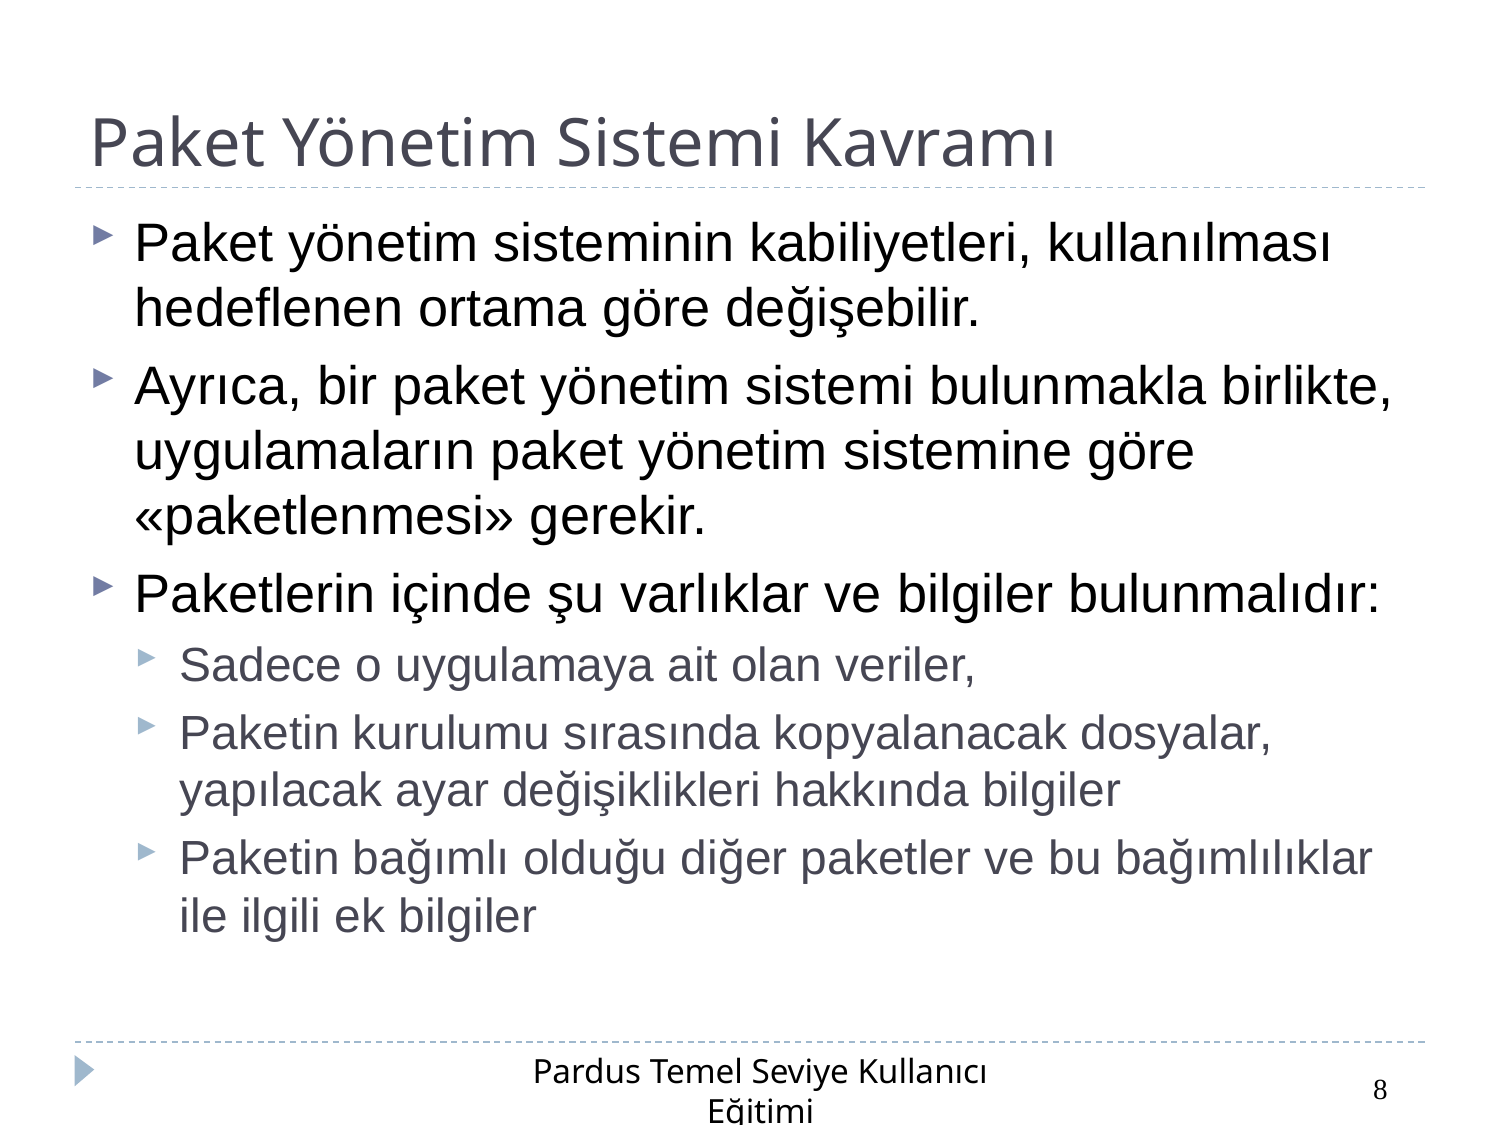

# Paket Yönetim Sistemi Kavramı
Paket yönetim sisteminin kabiliyetleri, kullanılması hedeflenen ortama göre değişebilir.
Ayrıca, bir paket yönetim sistemi bulunmakla birlikte, uygulamaların paket yönetim sistemine göre «paketlenmesi» gerekir.
Paketlerin içinde şu varlıklar ve bilgiler bulunmalıdır:
Sadece o uygulamaya ait olan veriler,
Paketin kurulumu sırasında kopyalanacak dosyalar, yapılacak ayar değişiklikleri hakkında bilgiler
Paketin bağımlı olduğu diğer paketler ve bu bağımlılıklar ile ilgili ek bilgiler